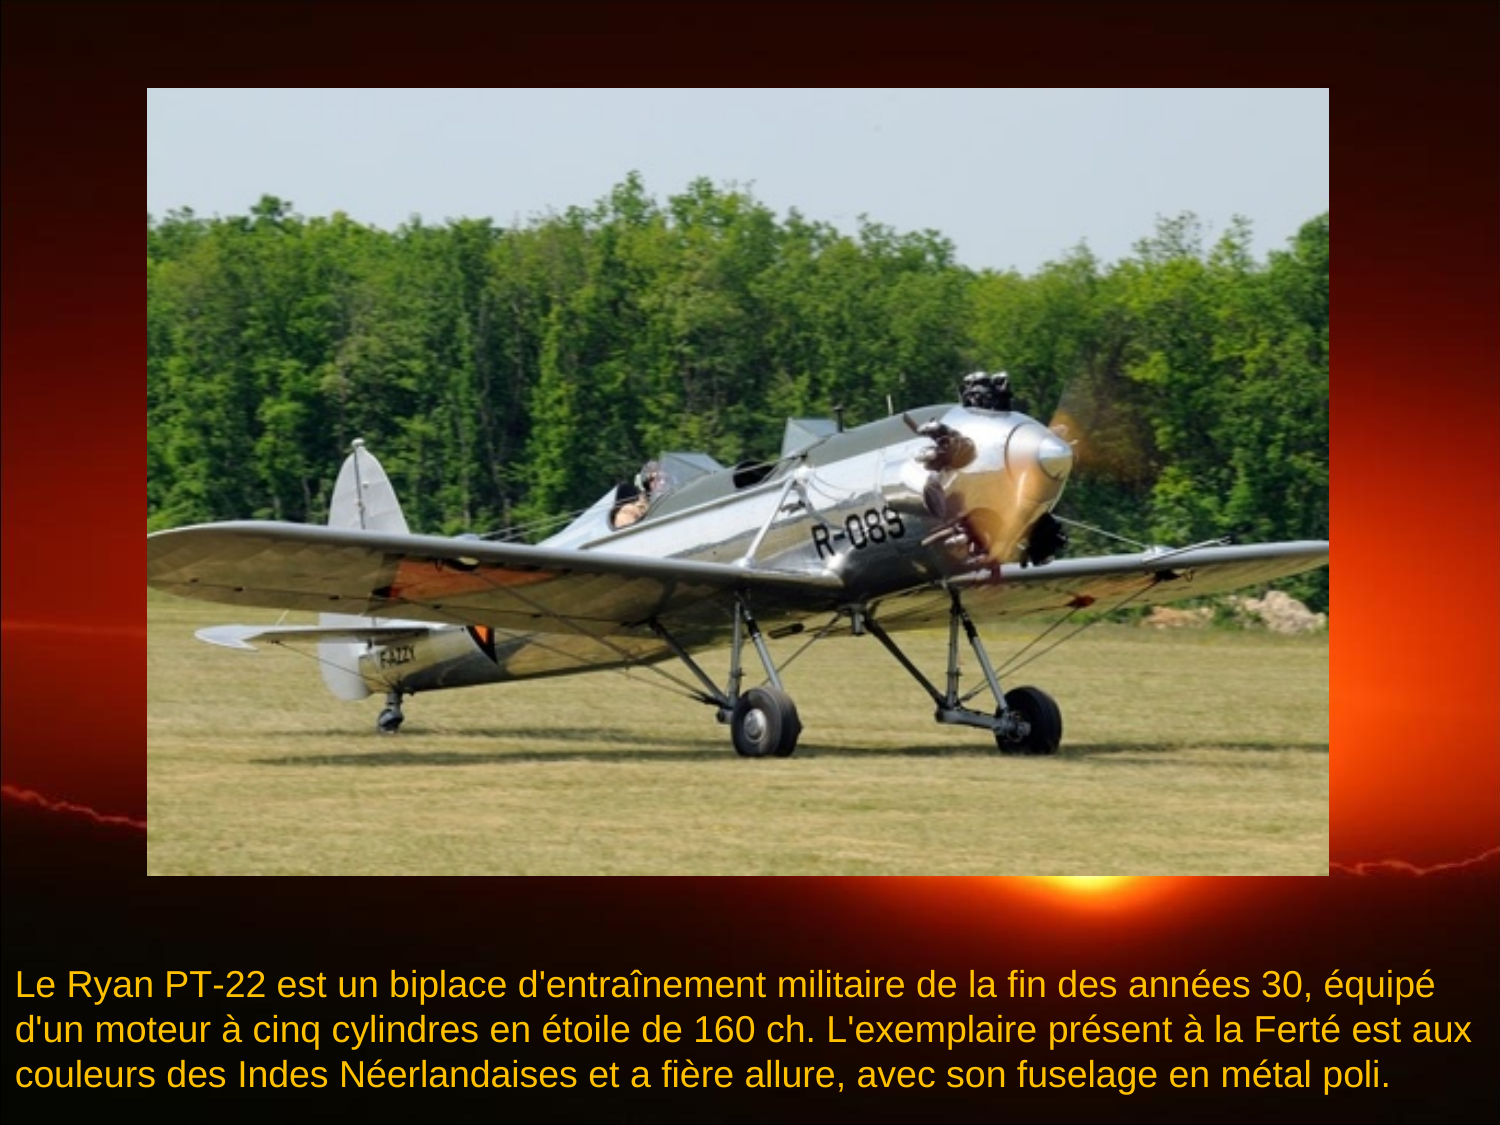

Le Ryan PT-22 est un biplace d'entraînement militaire de la fin des années 30, équipé d'un moteur à cinq cylindres en étoile de 160 ch. L'exemplaire présent à la Ferté est aux couleurs des Indes Néerlandaises et a fière allure, avec son fuselage en métal poli.